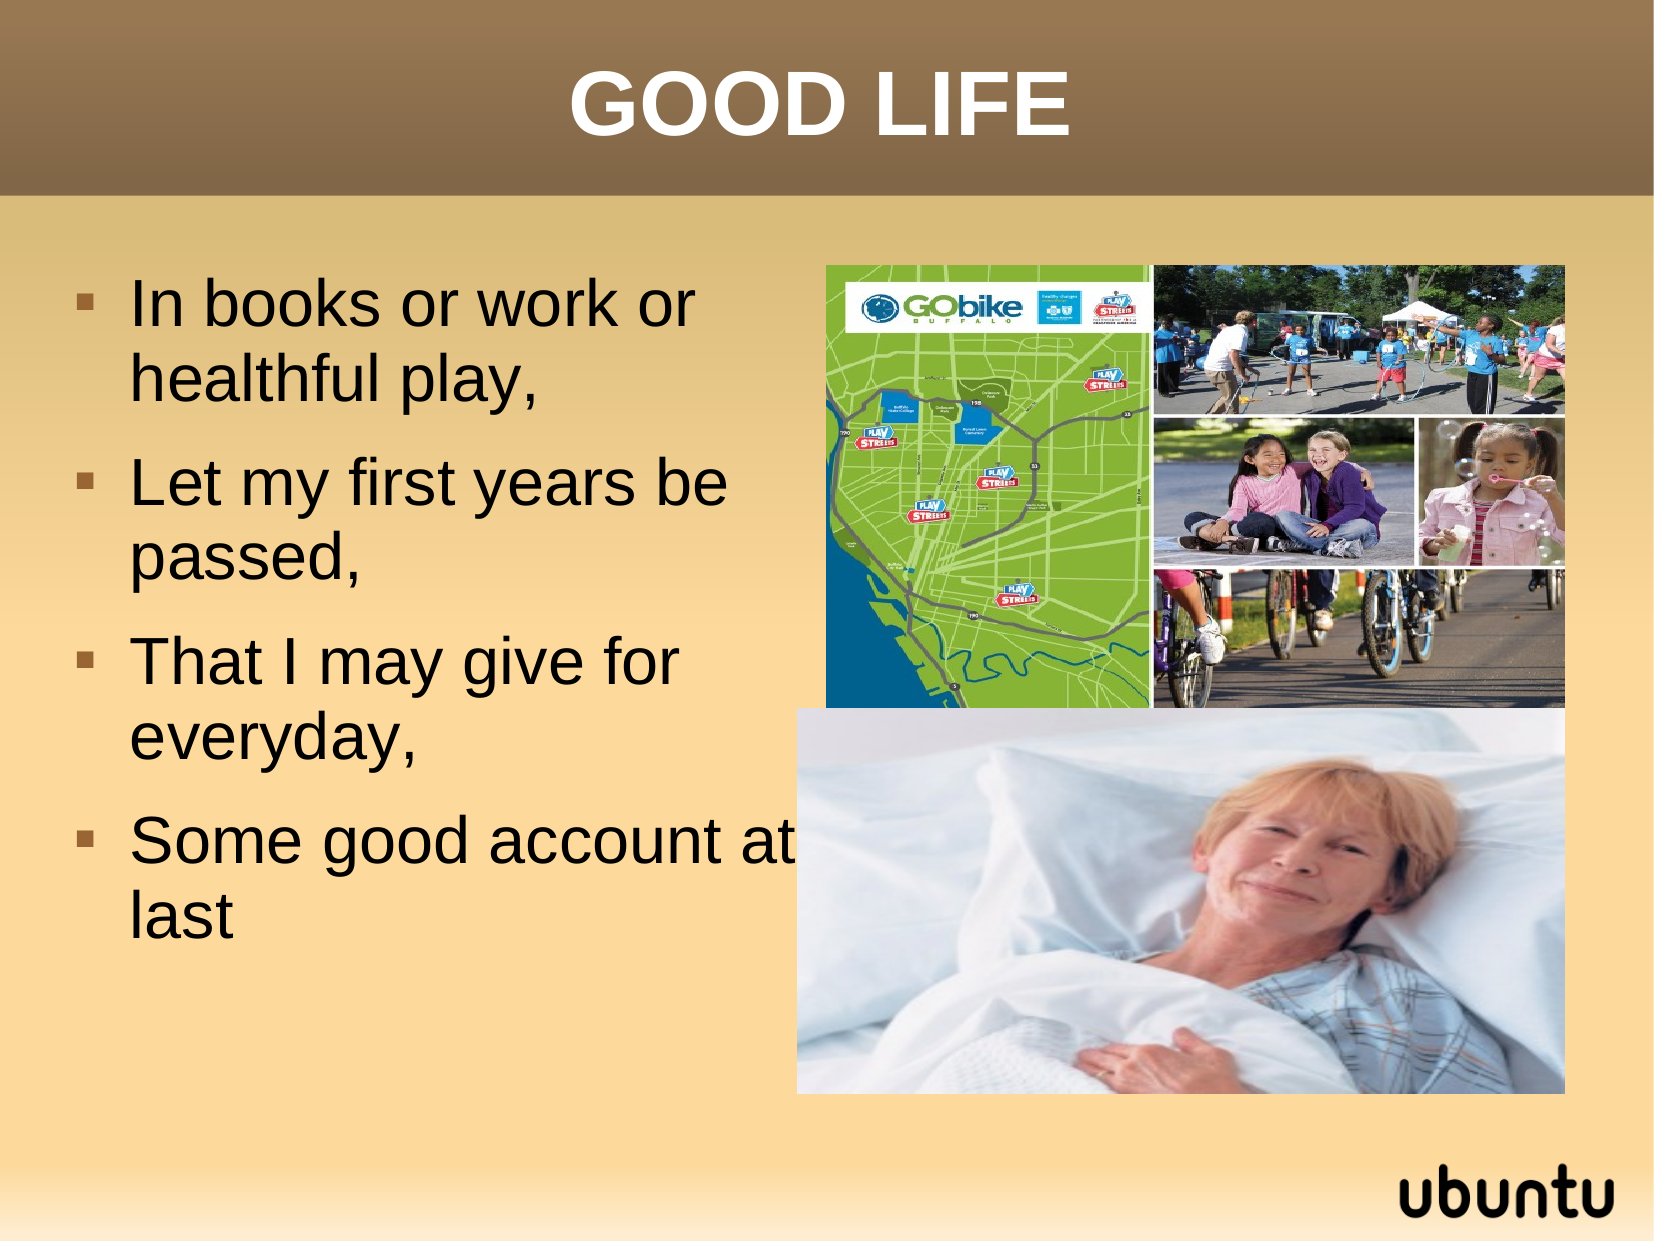

# GOOD LIFE
In books or work or healthful play,
Let my first years be passed,
That I may give for everyday,
Some good account at last